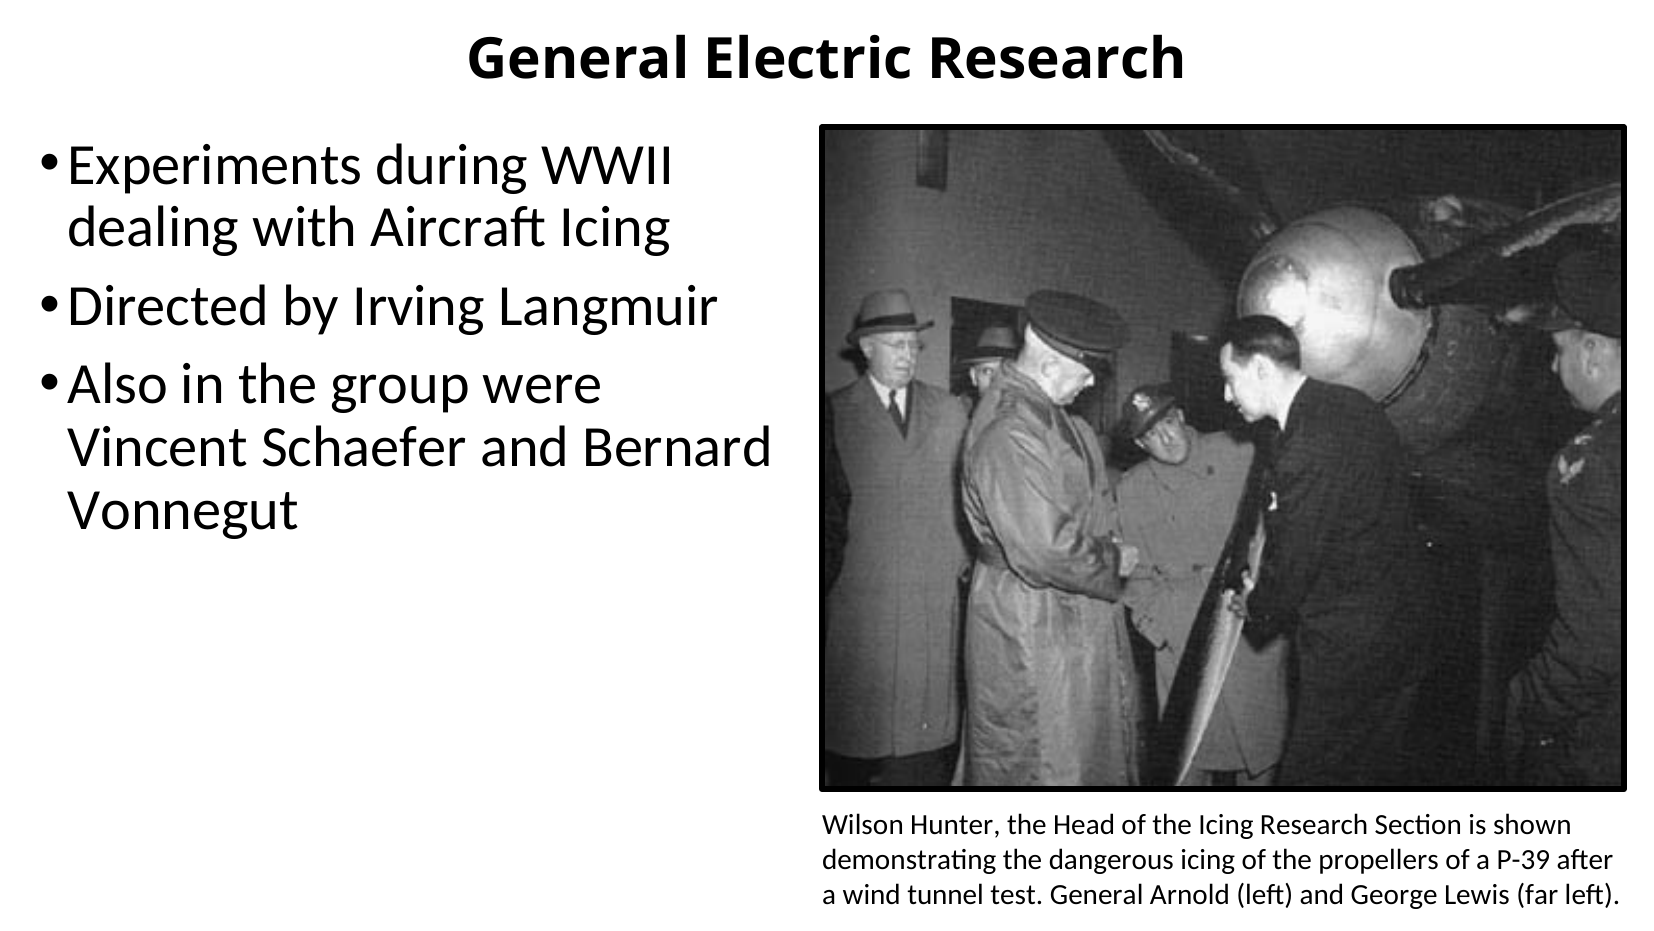

# General Electric Research
Experiments during WWII dealing with Aircraft Icing
Directed by Irving Langmuir
Also in the group were Vincent Schaefer and Bernard Vonnegut
Wilson Hunter, the Head of the Icing Research Section is shown demonstrating the dangerous icing of the propellers of a P-39 after a wind tunnel test. General Arnold (left) and George Lewis (far left).